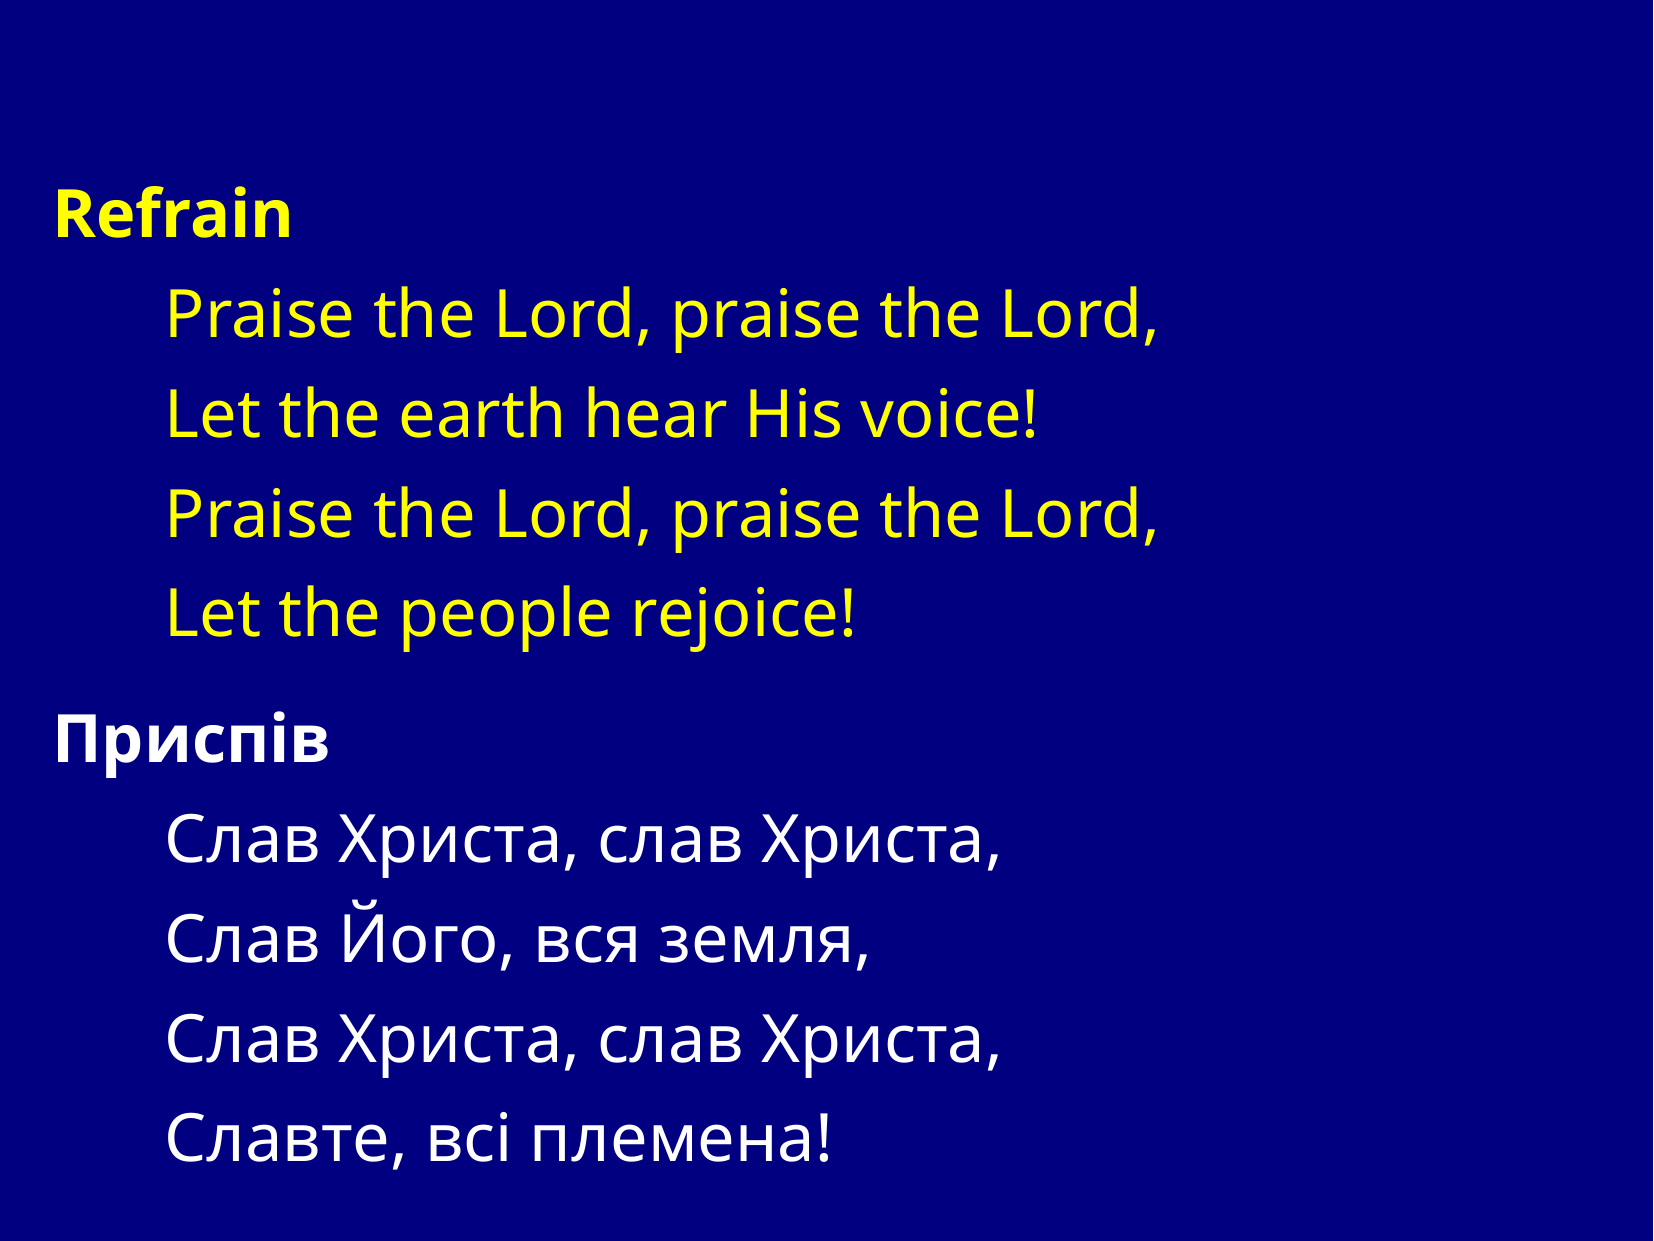

Refrain
	Praise the Lord, praise the Lord,
	Let the earth hear His voice!
	Praise the Lord, praise the Lord,
	Let the people rejoice!
Приспів
	Слав Христа, слав Христа,
	Слав Його, вся земля,
	Слав Христа, слав Христа,
	Славте, всі племена!